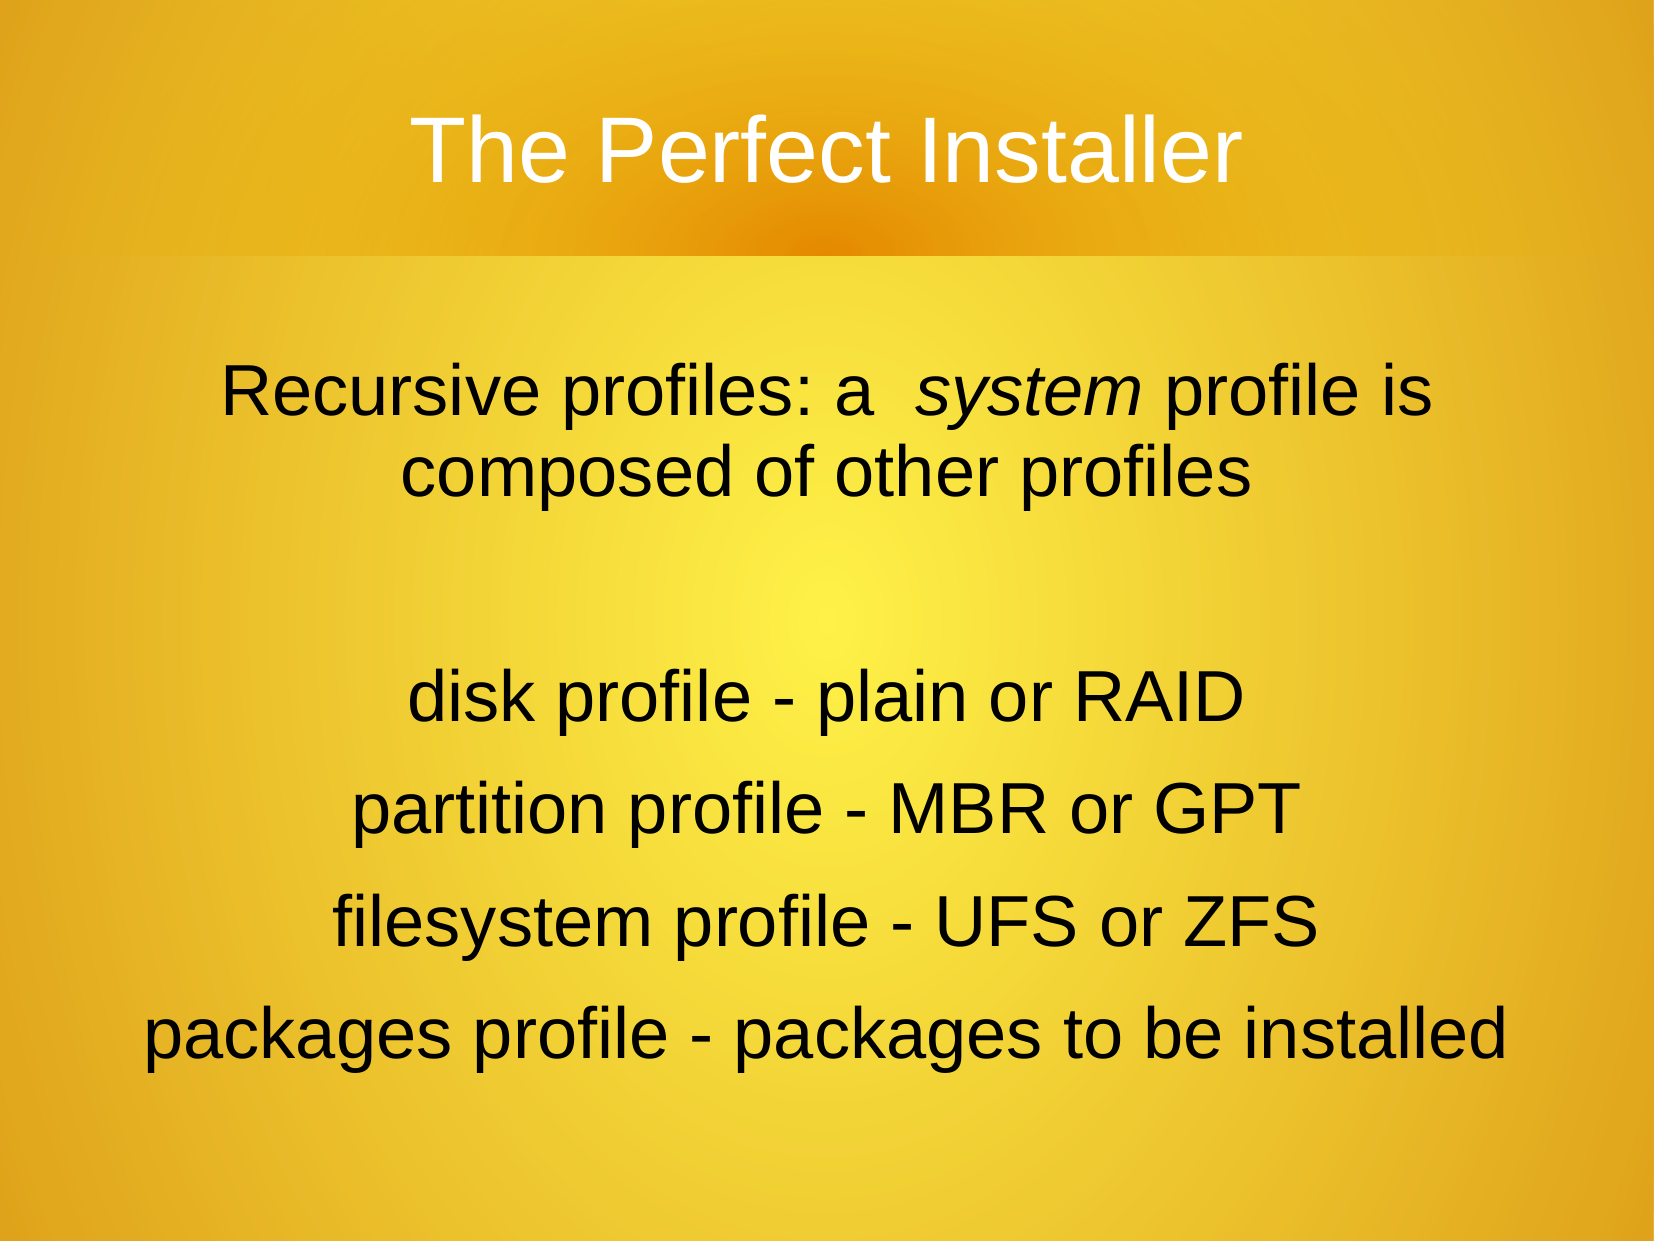

# The Perfect Installer
Recursive profiles: a system profile is composed of other profiles
disk profile - plain or RAID
partition profile - MBR or GPT
filesystem profile - UFS or ZFS
packages profile - packages to be installed